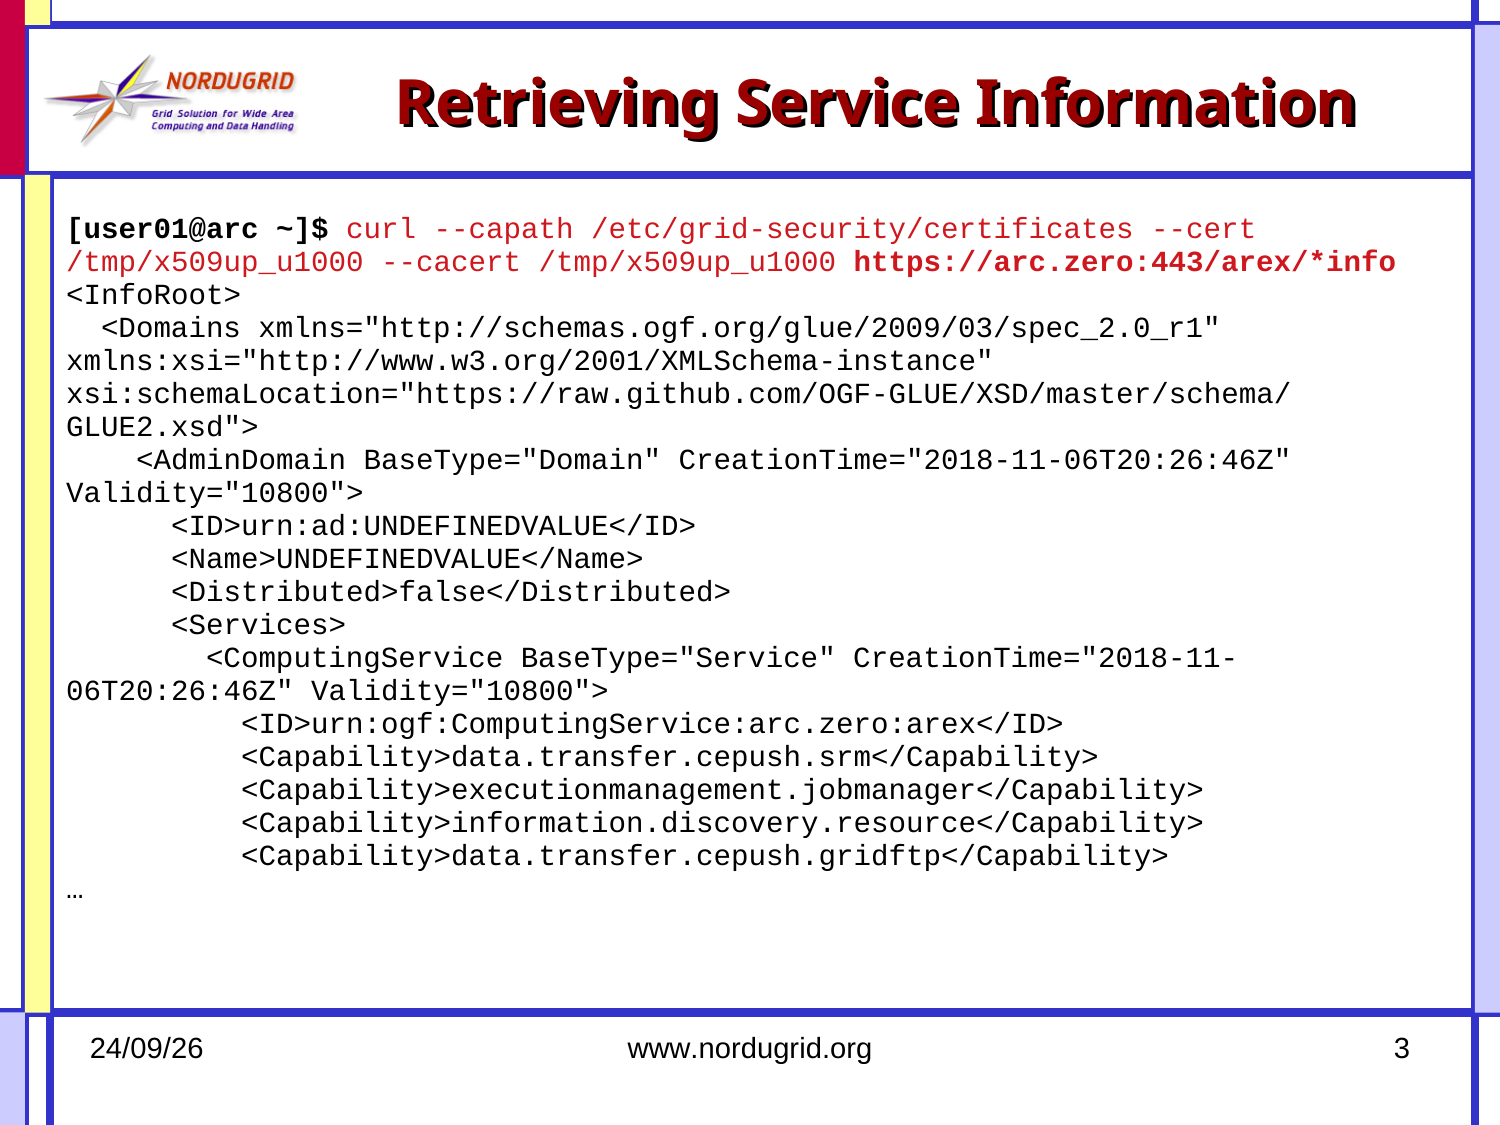

# Retrieving Service Information
[user01@arc ~]$ curl --capath /etc/grid-security/certificates --cert /tmp/x509up_u1000 --cacert /tmp/x509up_u1000 https://arc.zero:443/arex/*info
<InfoRoot>
 <Domains xmlns="http://schemas.ogf.org/glue/2009/03/spec_2.0_r1" xmlns:xsi="http://www.w3.org/2001/XMLSchema-instance" xsi:schemaLocation="https://raw.github.com/OGF-GLUE/XSD/master/schema/GLUE2.xsd">
 <AdminDomain BaseType="Domain" CreationTime="2018-11-06T20:26:46Z" Validity="10800">
 <ID>urn:ad:UNDEFINEDVALUE</ID>
 <Name>UNDEFINEDVALUE</Name>
 <Distributed>false</Distributed>
 <Services>
 <ComputingService BaseType="Service" CreationTime="2018-11-06T20:26:46Z" Validity="10800">
 <ID>urn:ogf:ComputingService:arc.zero:arex</ID>
 <Capability>data.transfer.cepush.srm</Capability>
 <Capability>executionmanagement.jobmanager</Capability>
 <Capability>information.discovery.resource</Capability>
 <Capability>data.transfer.cepush.gridftp</Capability>
…
www.nordugrid.org
3